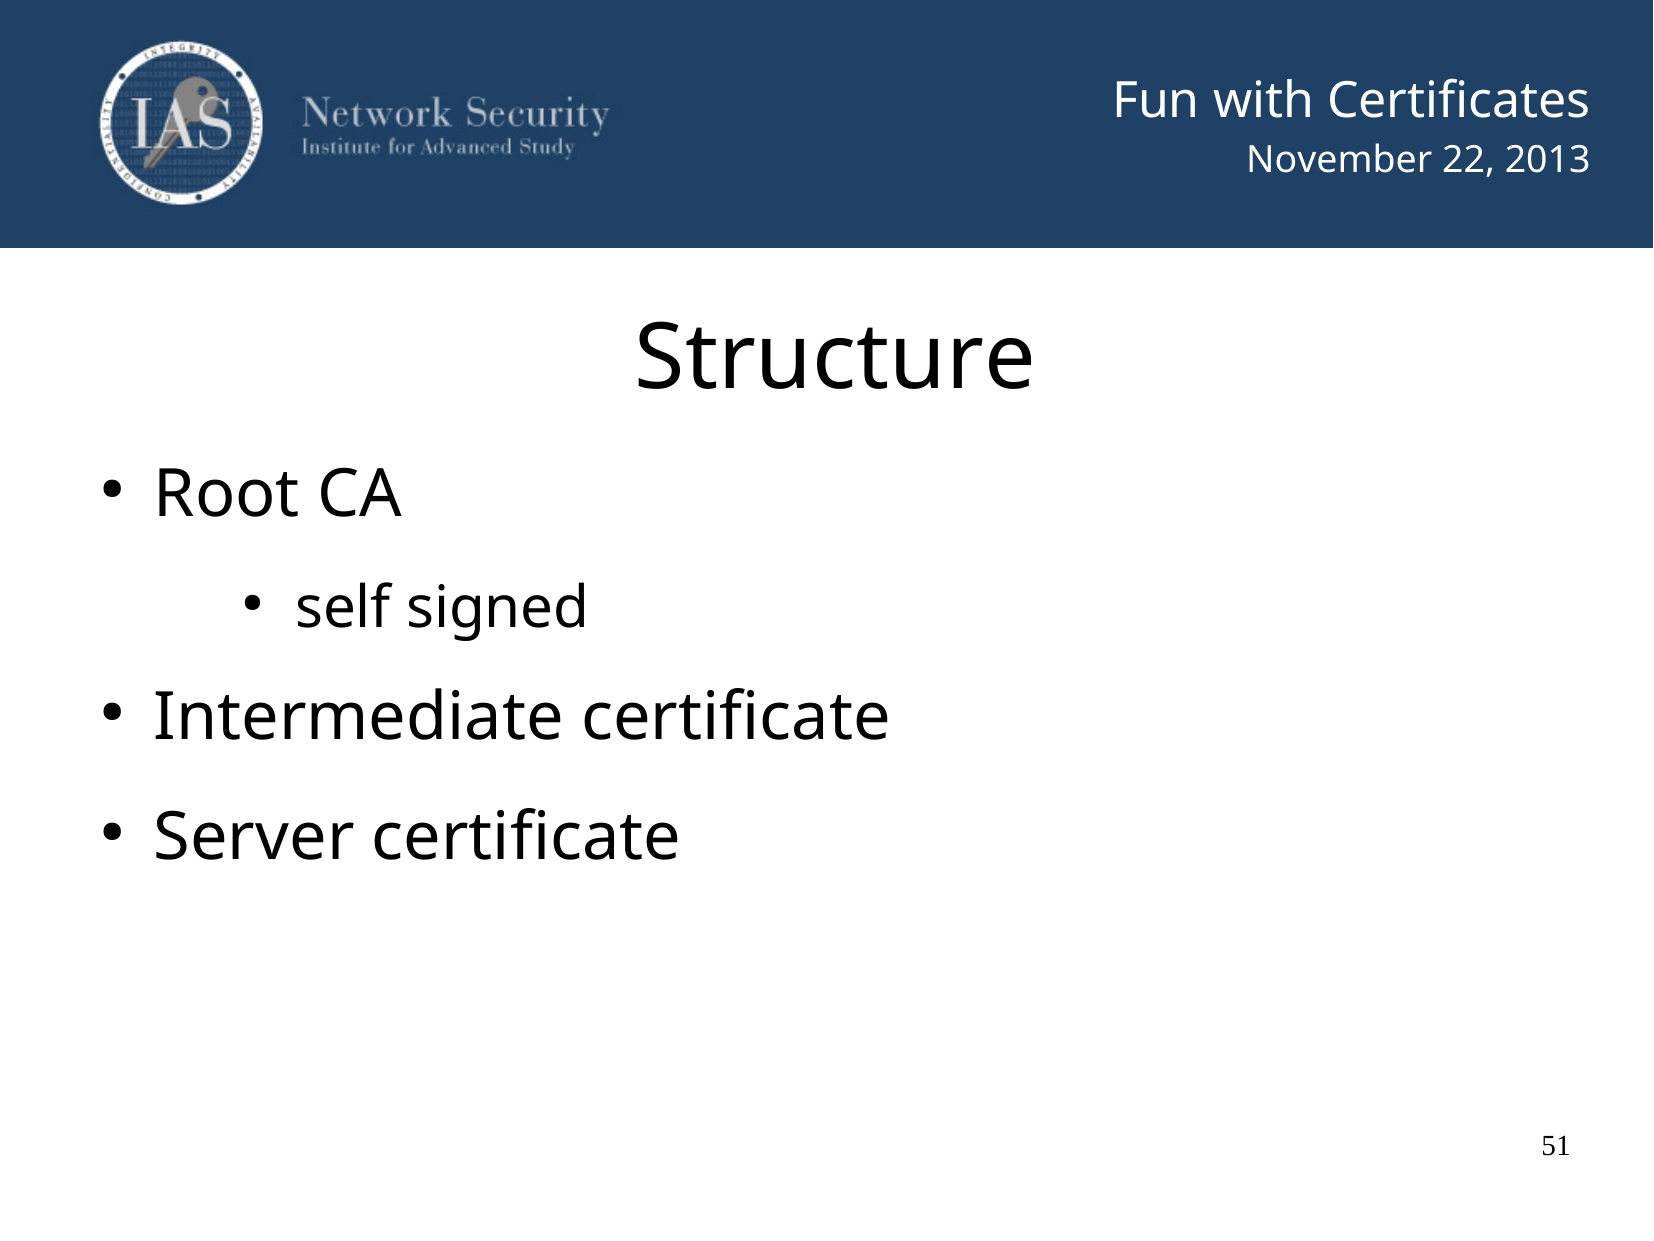

# Structure
Root CA
self signed
Intermediate certificate
Server certificate
51